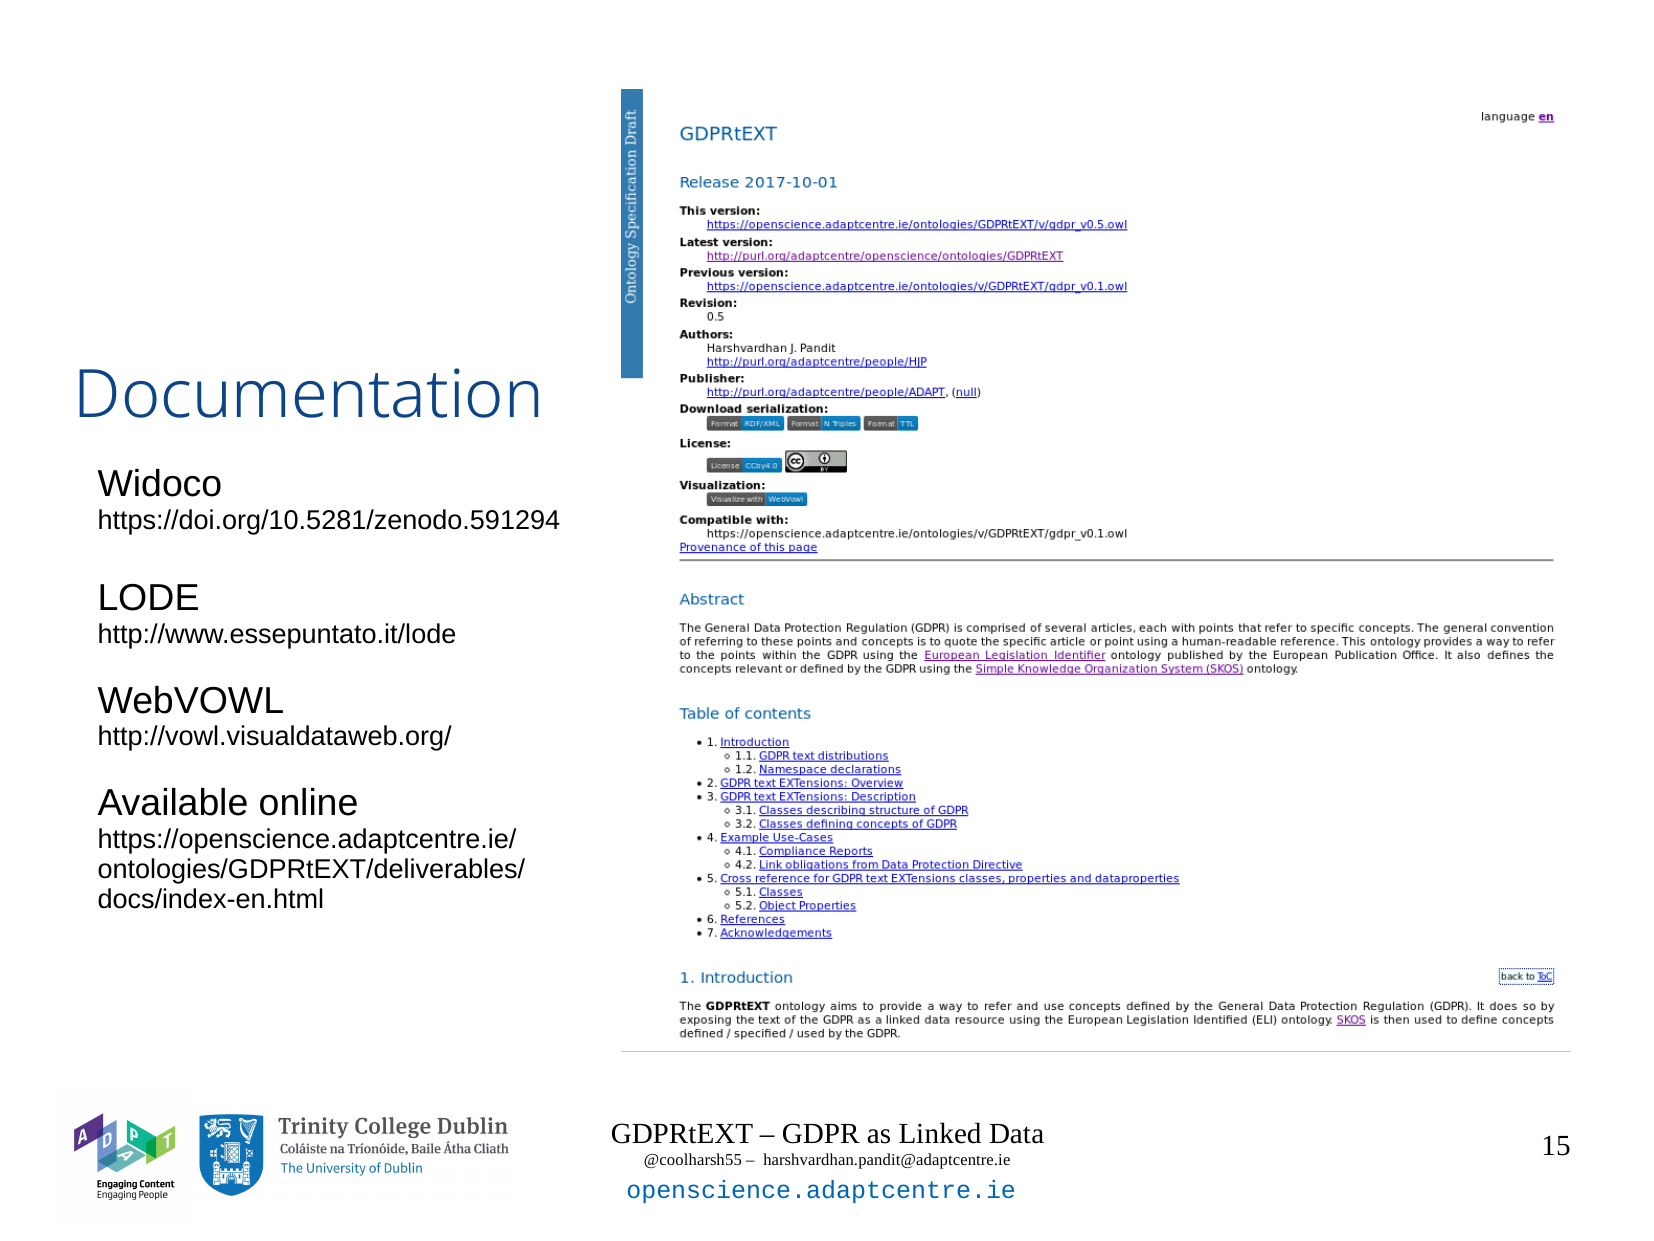

Documentation
Widoco
https://doi.org/10.5281/zenodo.591294
LODE
http://www.essepuntato.it/lode
WebVOWL
http://vowl.visualdataweb.org/
Available online
https://openscience.adaptcentre.ie/ontologies/GDPRtEXT/deliverables/docs/index-en.html
15